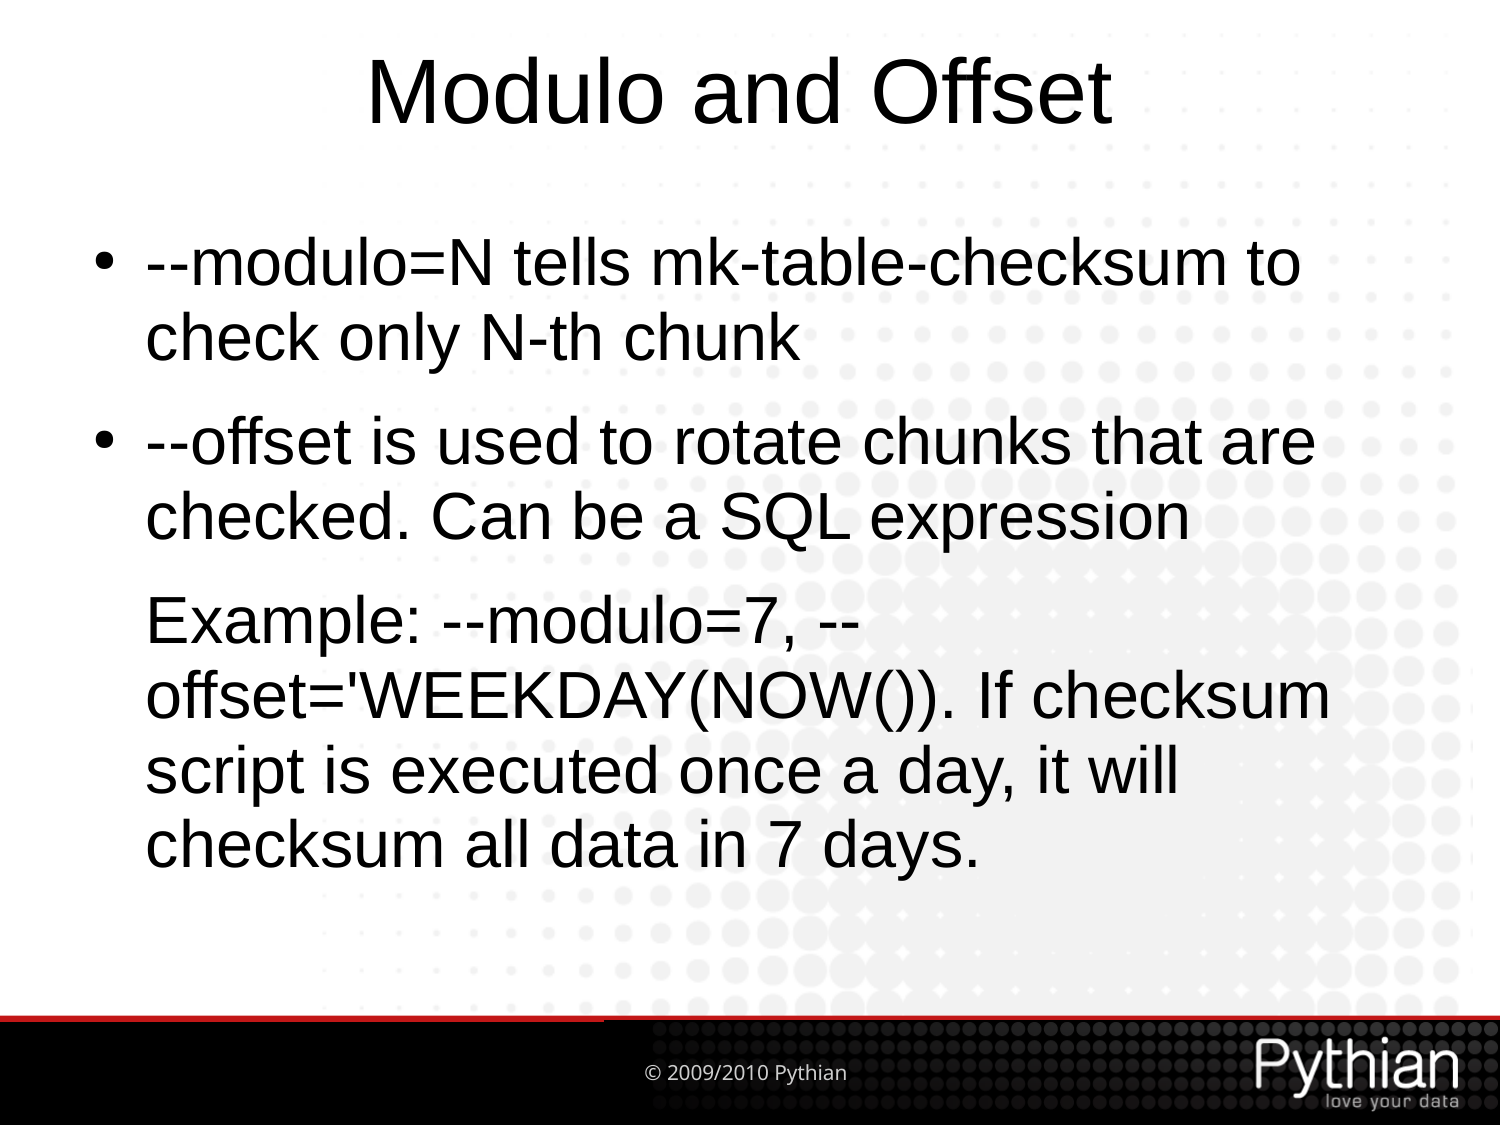

# Modulo and Offset
--modulo=N tells mk-table-checksum to check only N-th chunk
--offset is used to rotate chunks that are checked. Can be a SQL expression
Example: --modulo=7, --offset='WEEKDAY(NOW()). If checksum script is executed once a day, it will checksum all data in 7 days.